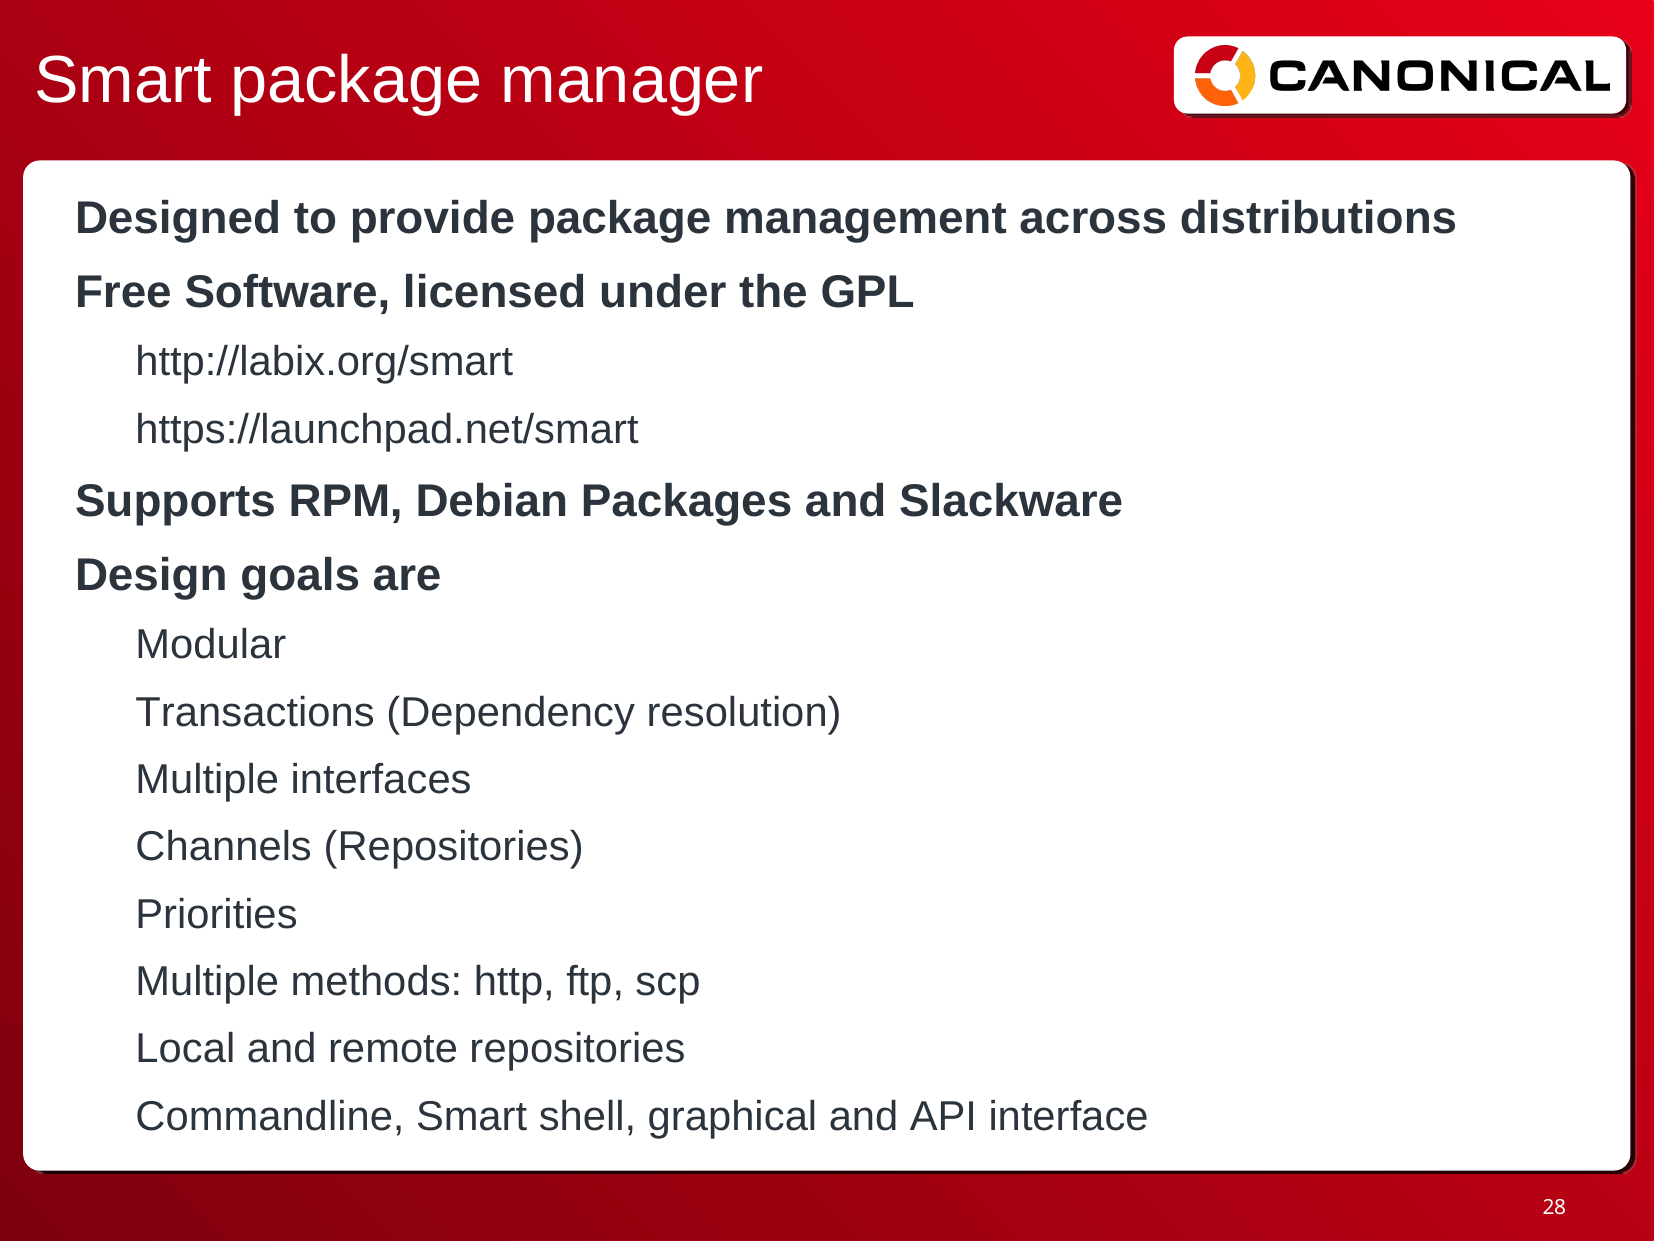

# Smart package manager
Designed to provide package management across distributions
Free Software, licensed under the GPL
http://labix.org/smart
https://launchpad.net/smart
Supports RPM, Debian Packages and Slackware
Design goals are
Modular
Transactions (Dependency resolution)
Multiple interfaces
Channels (Repositories)
Priorities
Multiple methods: http, ftp, scp
Local and remote repositories
Commandline, Smart shell, graphical and API interface
28